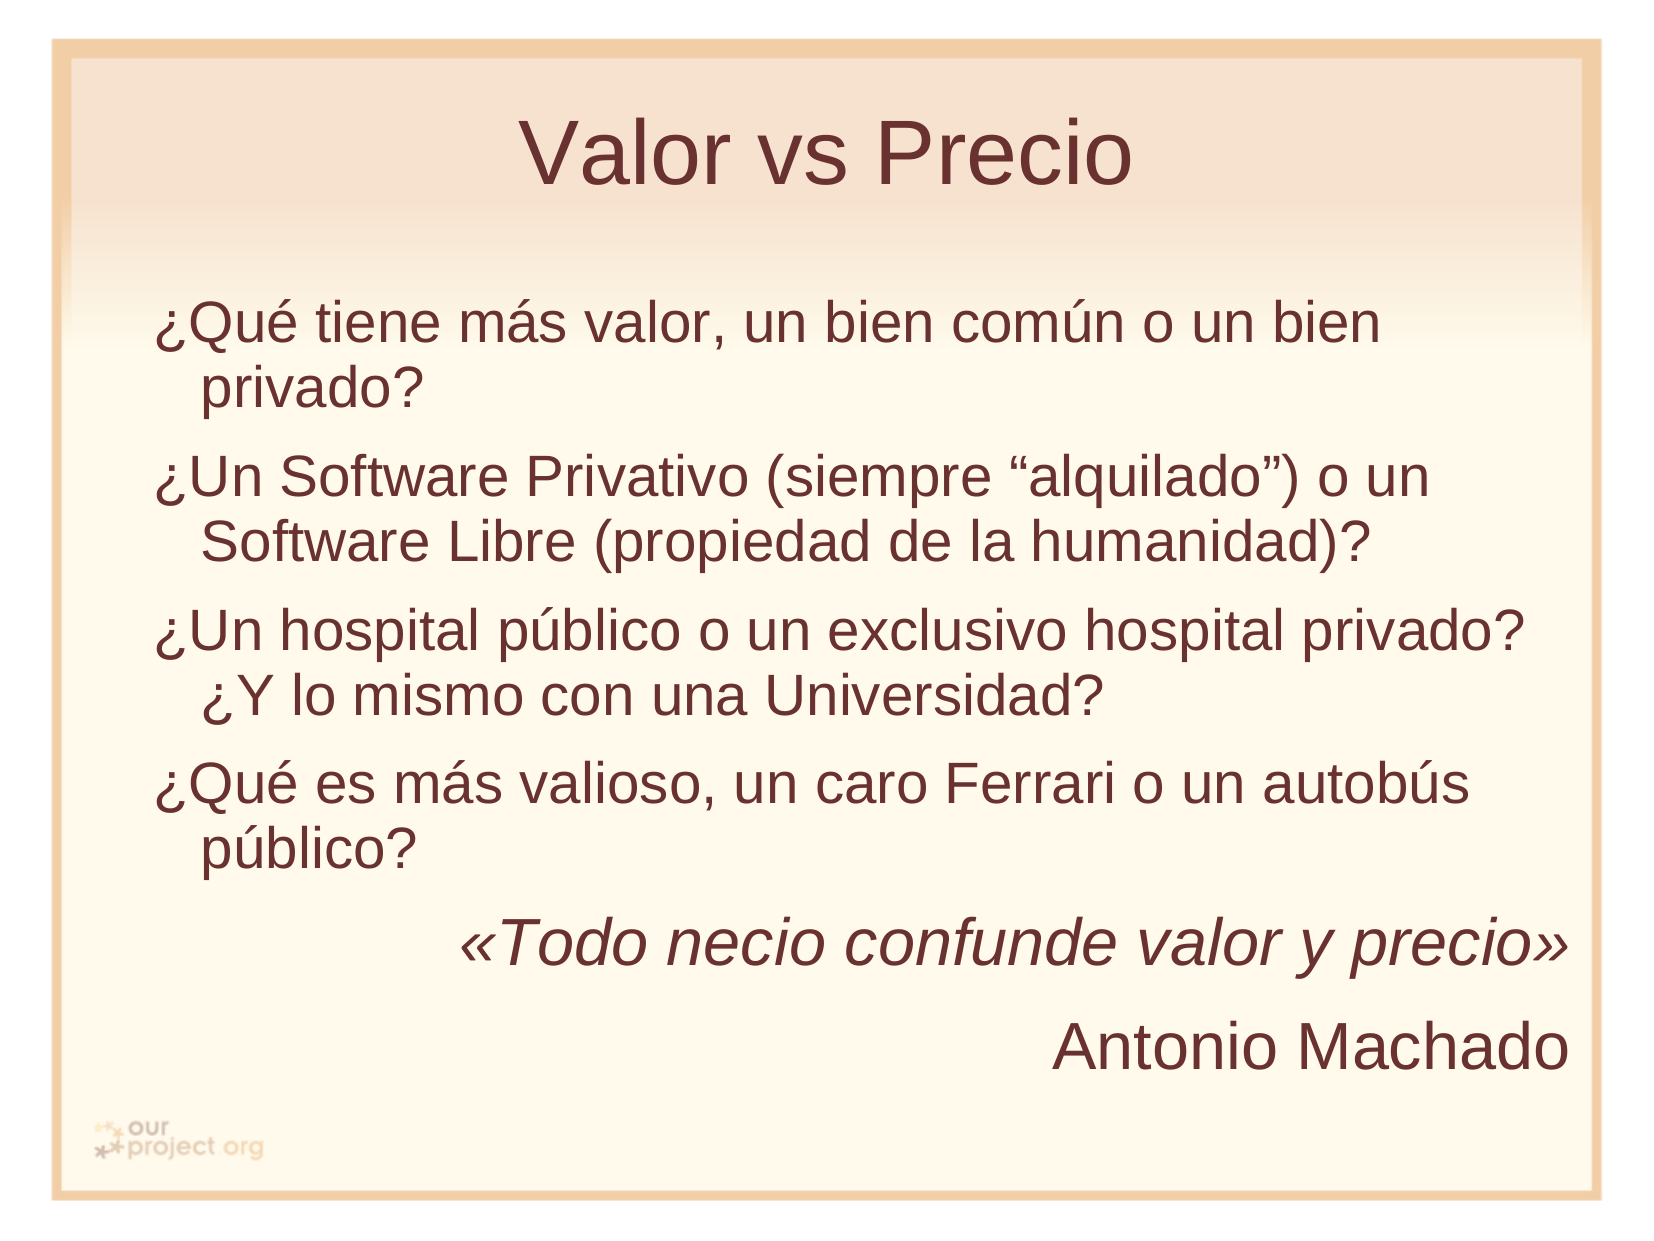

# Valor vs Precio
¿Qué tiene más valor, un bien común o un bien privado?
¿Un Software Privativo (siempre “alquilado”) o un Software Libre (propiedad de la humanidad)?
¿Un hospital público o un exclusivo hospital privado? ¿Y lo mismo con una Universidad?
¿Qué es más valioso, un caro Ferrari o un autobús público?
«Todo necio confunde valor y precio»
Antonio Machado